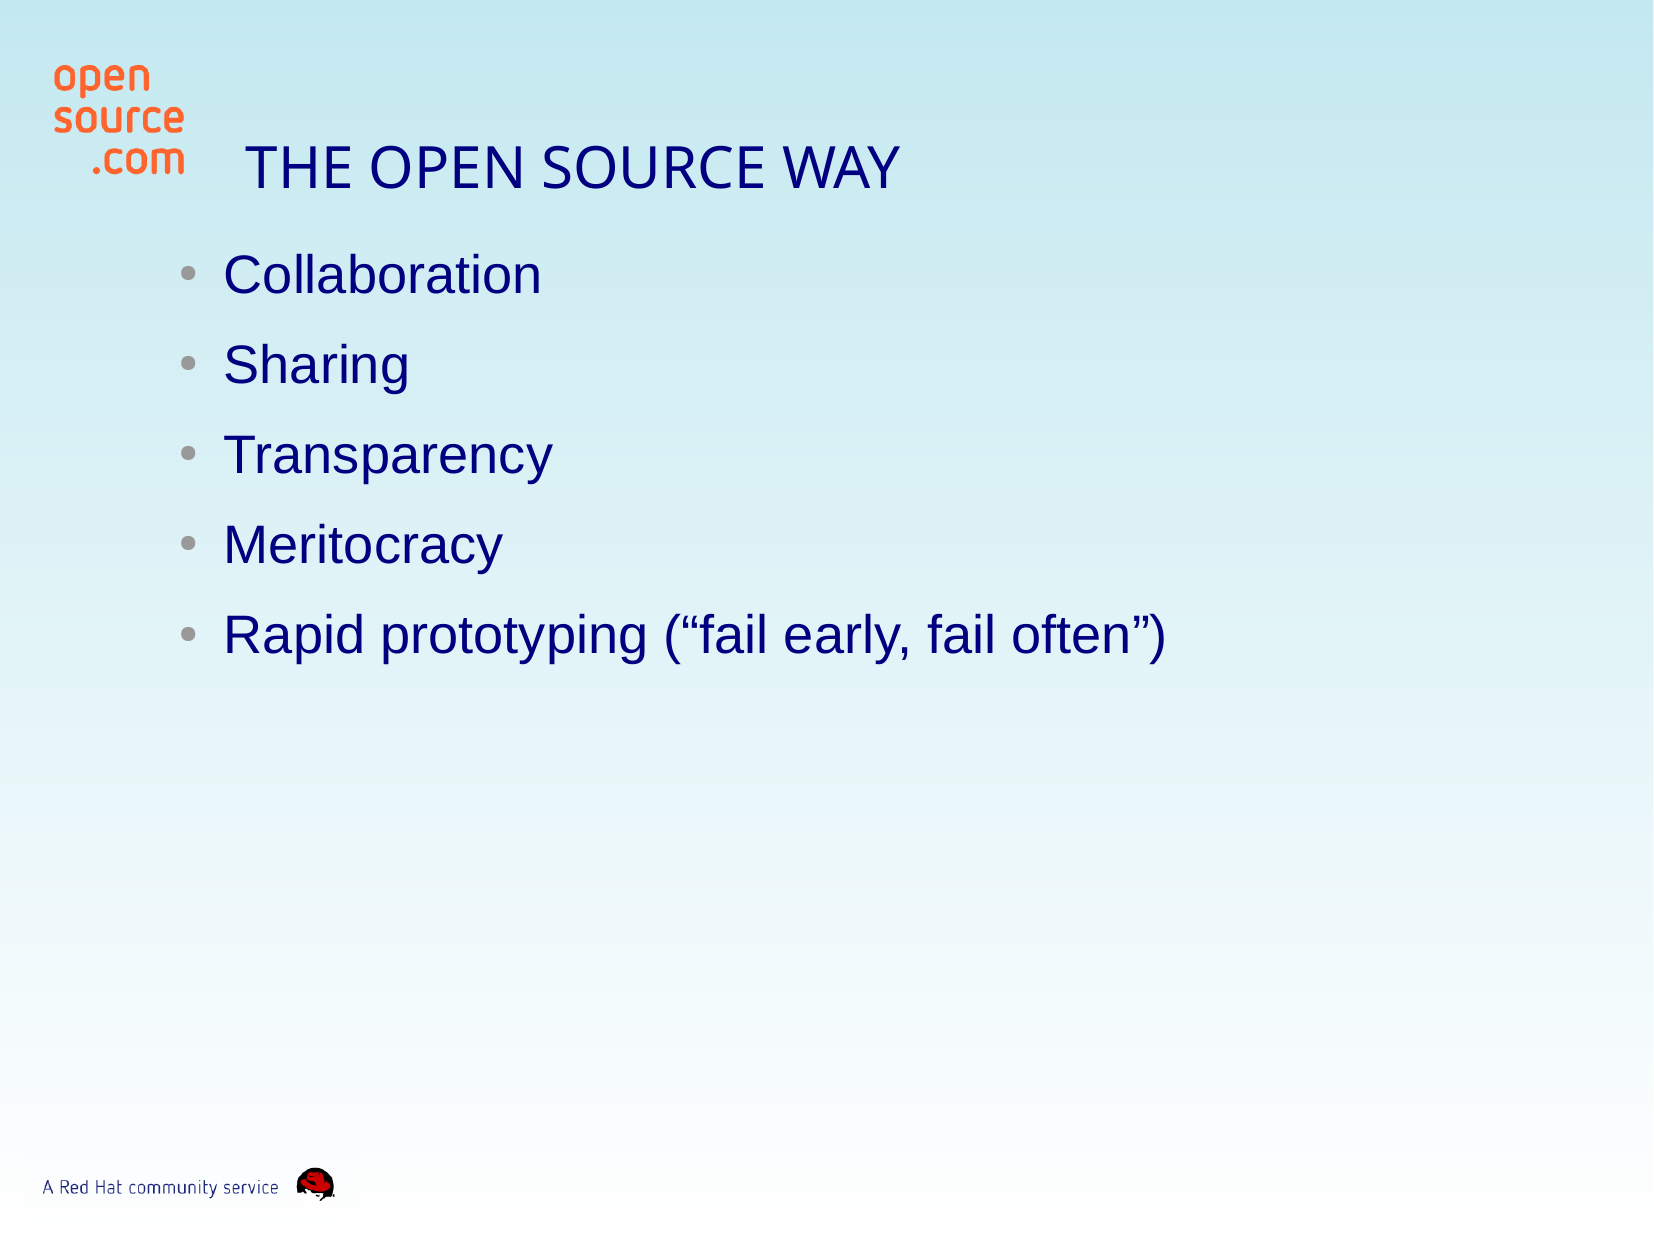

# Introduce Red Hat
THE OPEN SOURCE WAY
Collaboration
Sharing
Transparency
Meritocracy
Rapid prototyping (“fail early, fail often”)